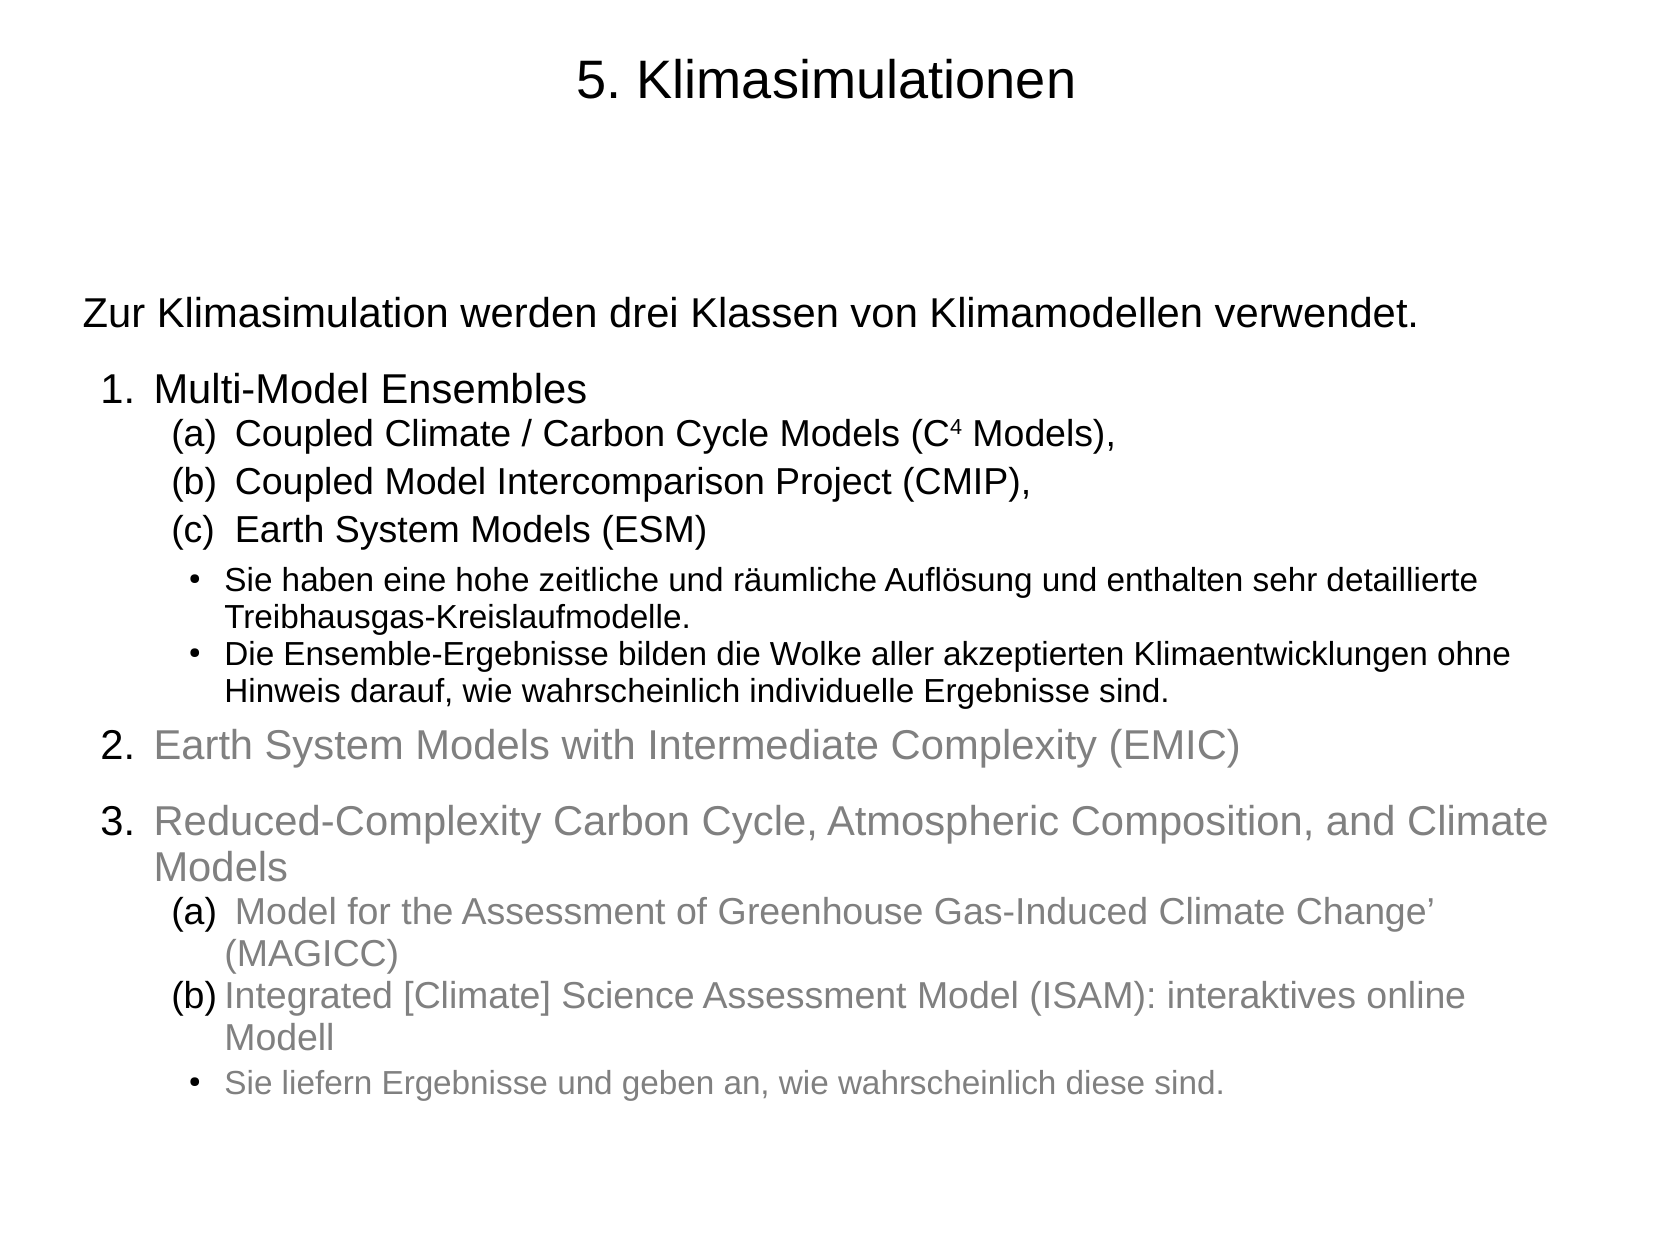

# 5. Klimasimulationen
Zur Klimasimulation werden drei Klassen von Klimamodellen verwendet.
Multi-Model Ensembles
 Coupled Climate / Carbon Cycle Models (C4 Models),
 Coupled Model Intercomparison Project (CMIP),
 Earth System Models (ESM)
Sie haben eine hohe zeitliche und räumliche Auflösung und enthalten sehr detaillierte Treibhausgas-Kreislaufmodelle.
Die Ensemble-Ergebnisse bilden die Wolke aller akzeptierten Klimaentwicklungen ohne Hinweis darauf, wie wahrscheinlich individuelle Ergebnisse sind.
Earth System Models with Intermediate Complexity (EMIC)
Reduced-Complexity Carbon Cycle, Atmospheric Composition, and Climate Models
 Model for the Assessment of Greenhouse Gas-Induced Climate Change’ (MAGICC)
Integrated [Climate] Science Assessment Model (ISAM): interaktives online Modell
Sie liefern Ergebnisse und geben an, wie wahrscheinlich diese sind.